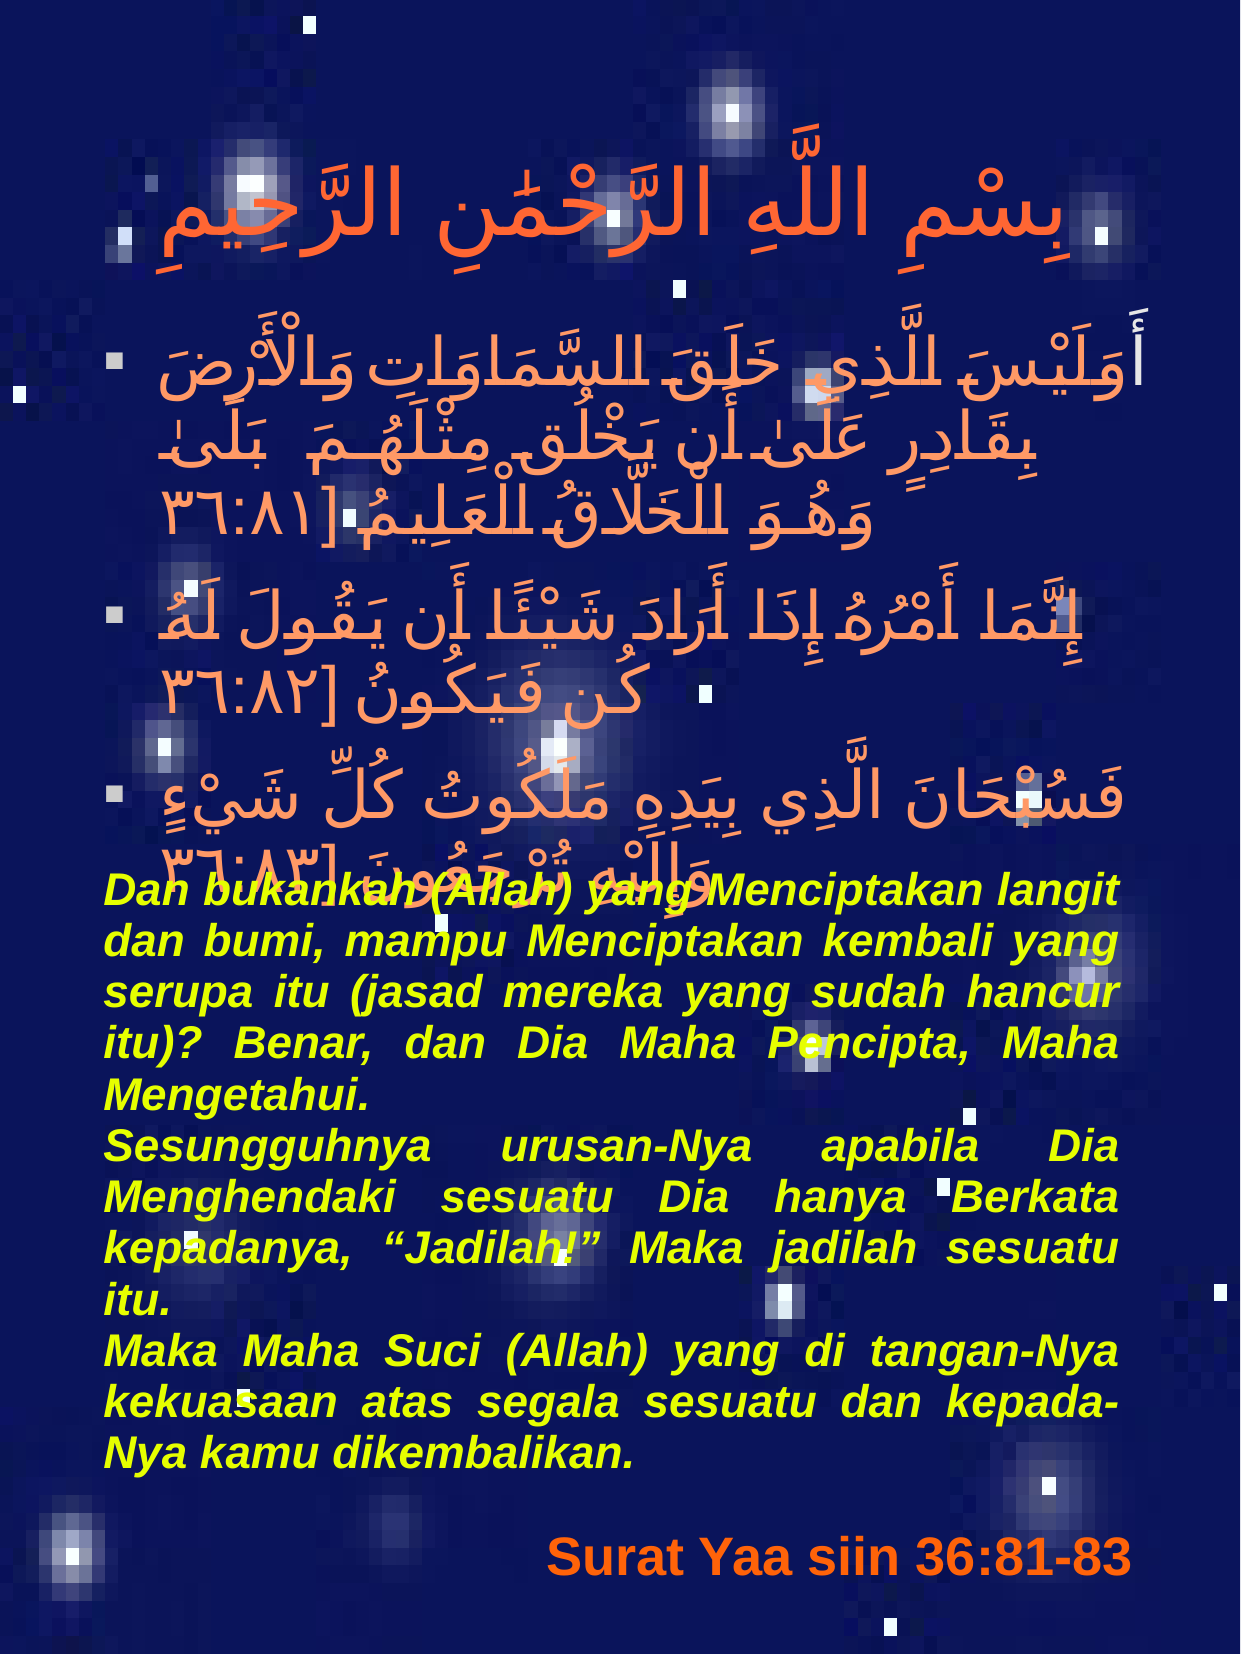

# بِسْمِ اللَّهِ الرَّحْمَٰنِ الرَّحِيمِ
أَوَلَيْسَ الَّذِي خَلَقَ السَّمَاوَاتِ وَالْأَرْضَ بِقَادِرٍ عَلَىٰ أَن يَخْلُقَ مِثْلَهُم ۚ بَلَىٰ وَهُوَ الْخَلَّاقُ الْعَلِيمُ [٣٦:٨١
إِنَّمَا أَمْرُهُ إِذَا أَرَادَ شَيْئًا أَن يَقُولَ لَهُ كُن فَيَكُونُ [٣٦:٨٢
فَسُبْحَانَ الَّذِي بِيَدِهِ مَلَكُوتُ كُلِّ شَيْءٍ وَإِلَيْهِ تُرْجَعُونَ [٣٦:٨٣
Dan bukankah (Allah) yang Menciptakan langit dan bumi, mampu Menciptakan kembali yang serupa itu (jasad mereka yang sudah hancur itu)? Benar, dan Dia Maha Pencipta, Maha Mengetahui.
Sesungguhnya urusan-Nya apabila Dia Menghendaki sesuatu Dia hanya Berkata kepadanya, “Jadilah!” Maka jadilah sesuatu itu.
Maka Maha Suci (Allah) yang di tangan-Nya kekuasaan atas segala sesuatu dan kepada-Nya kamu dikembalikan.
Surat Yaa siin 36:81-83